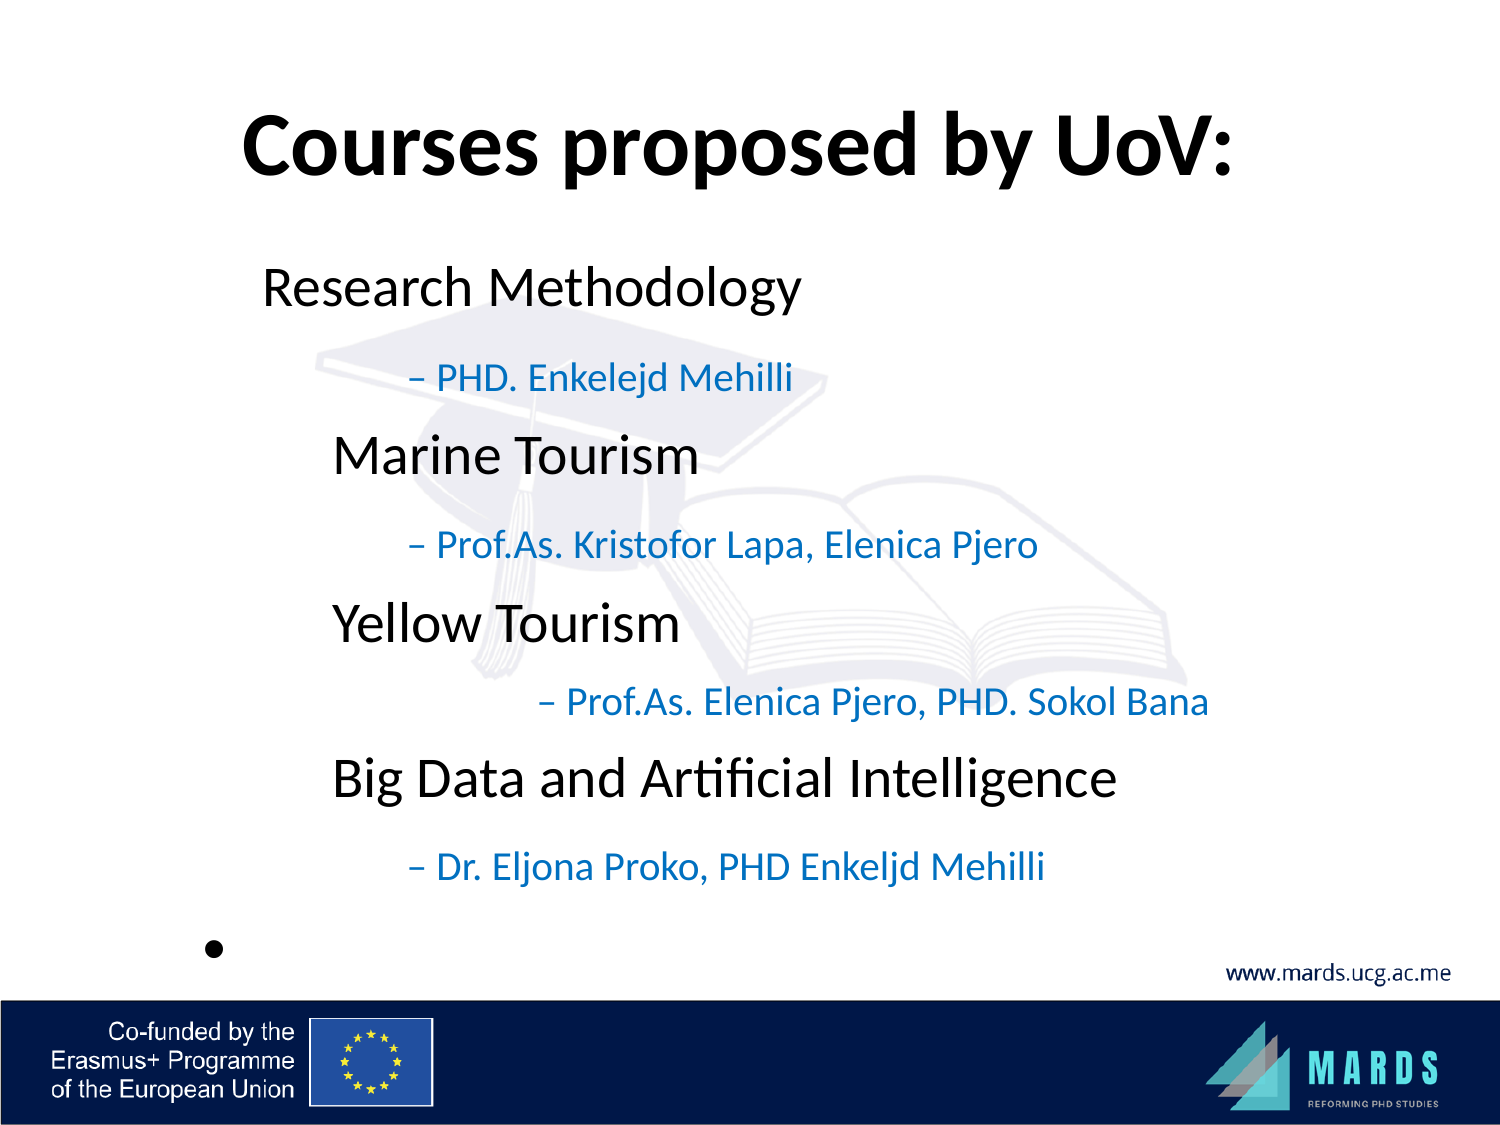

# Courses proposed by UoV:
  Research Methodology
		– PHD. Enkelejd Mehilli
Marine Tourism
		– Prof.As. Kristofor Lapa, Elenica Pjero
Yellow Tourism
		– Prof.As. Elenica Pjero, PHD. Sokol Bana
Big Data and Artificial Intelligence
		– Dr. Eljona Proko, PHD Enkeljd Mehilli